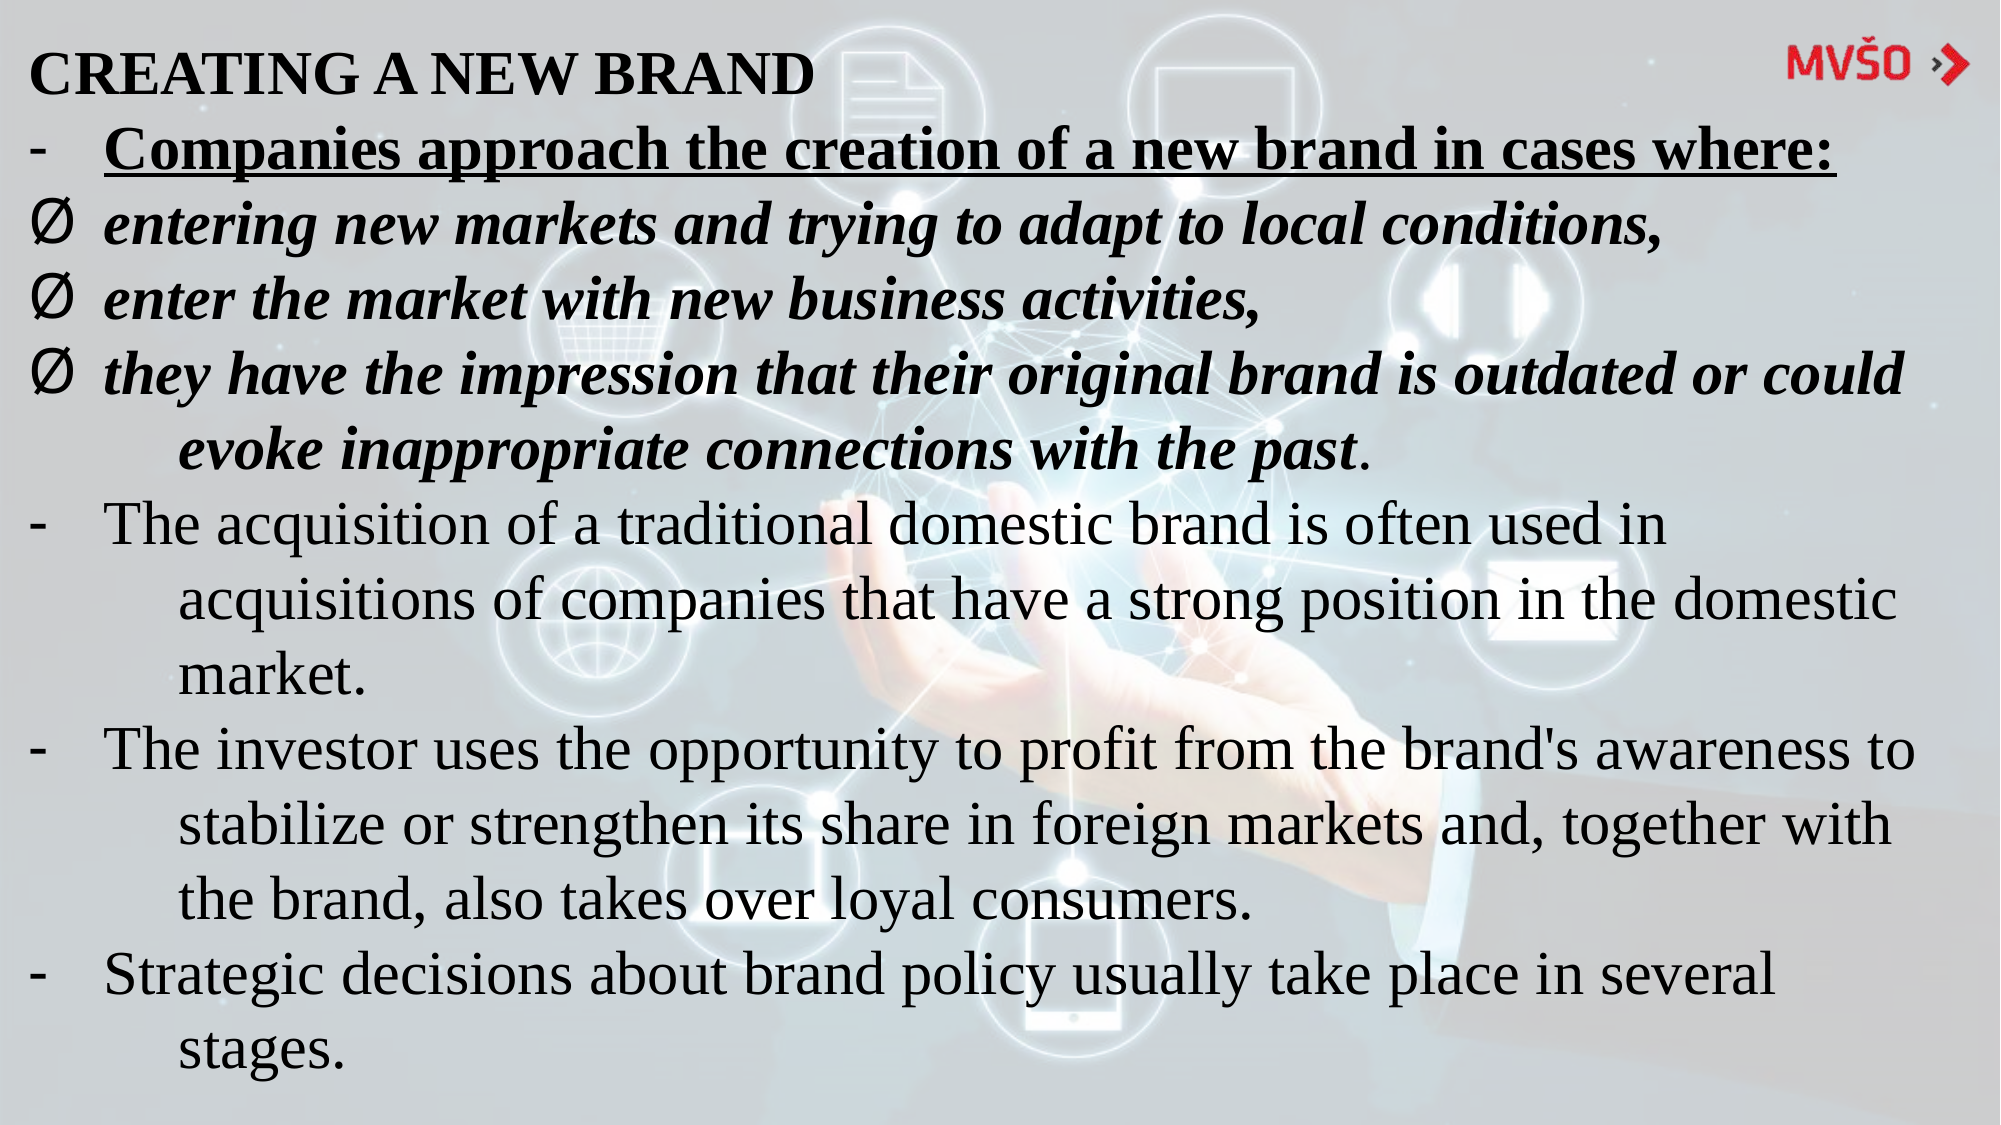

CREATING A NEW BRAND
Companies approach the creation of a new brand in cases where:
entering new markets and trying to adapt to local conditions,
enter the market with new business activities,
they have the impression that their original brand is outdated or could evoke inappropriate connections with the past.
The acquisition of a traditional domestic brand is often used in acquisitions of companies that have a strong position in the domestic market.
The investor uses the opportunity to profit from the brand's awareness to stabilize or strengthen its share in foreign markets and, together with the brand, also takes over loyal consumers.
Strategic decisions about brand policy usually take place in several stages.